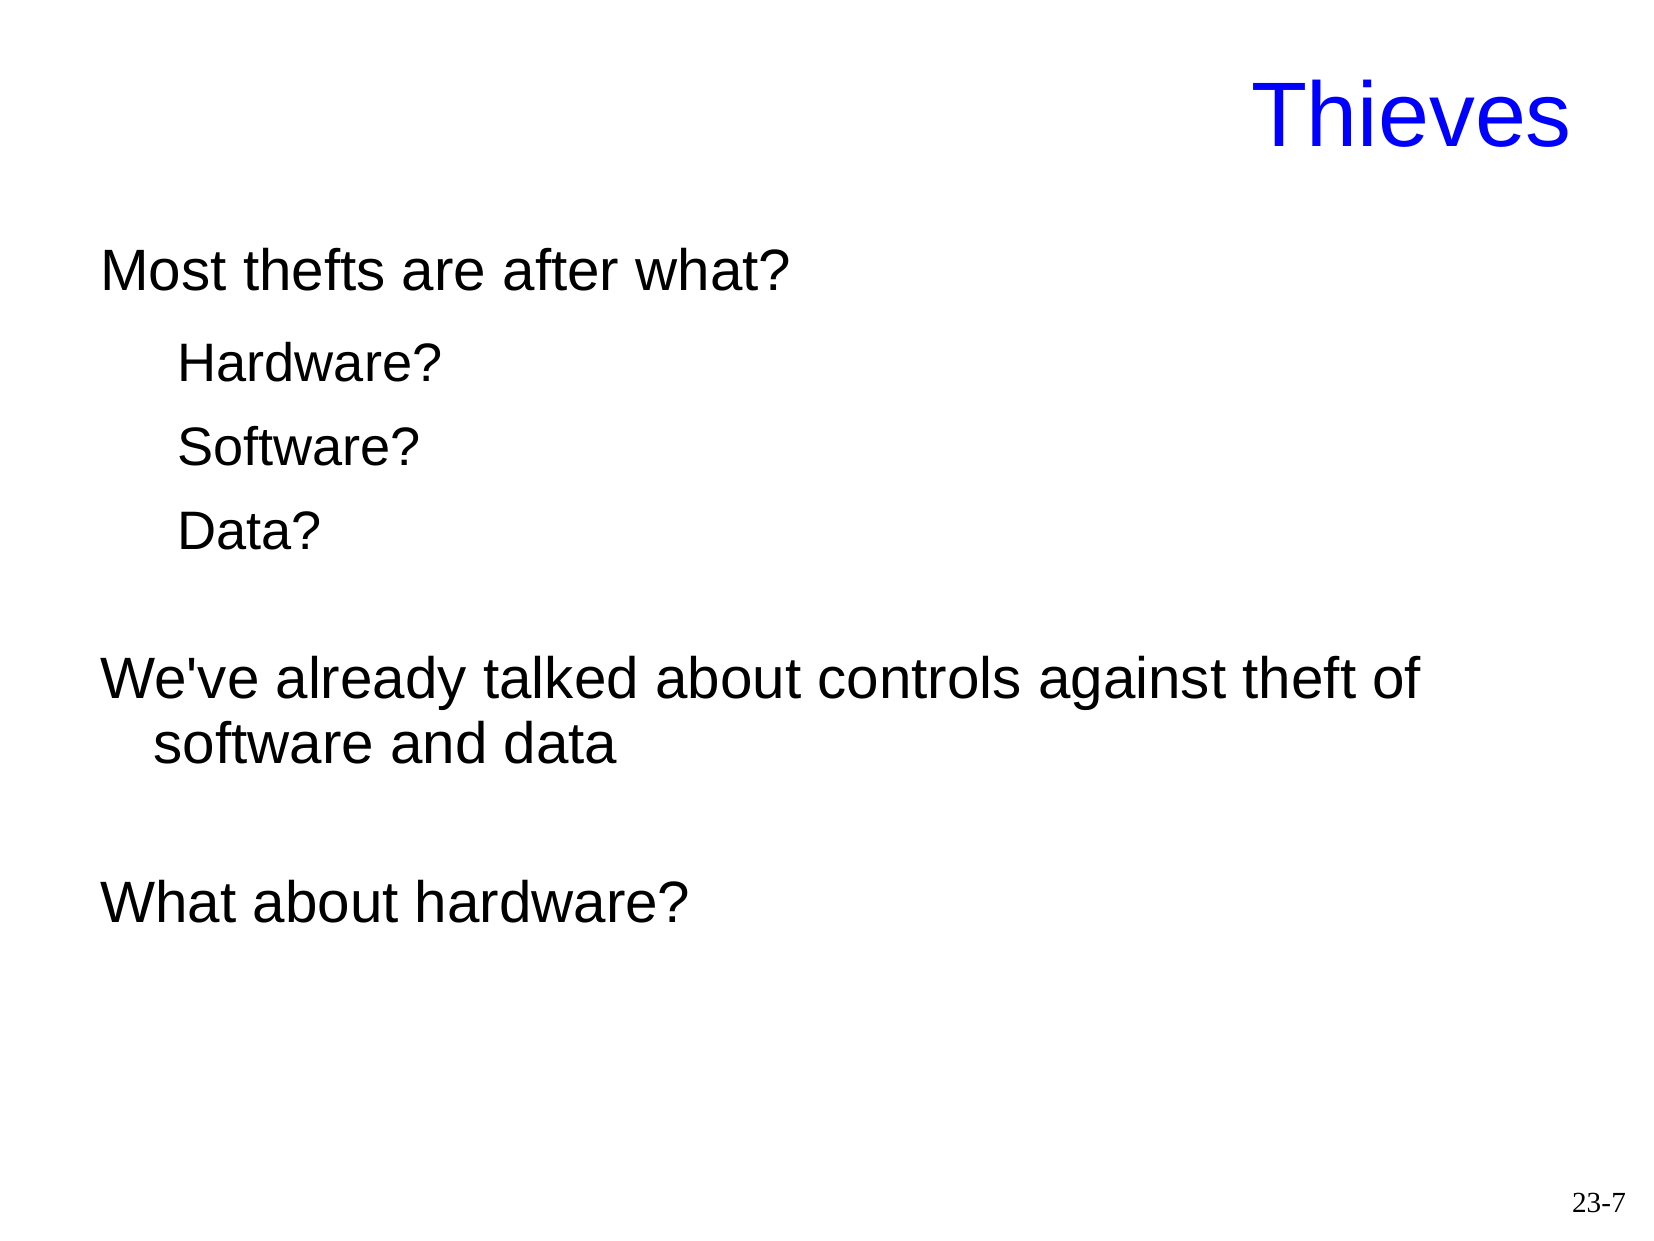

# Thieves
Most thefts are after what?
Hardware?
Software?
Data?
We've already talked about controls against theft of software and data
What about hardware?